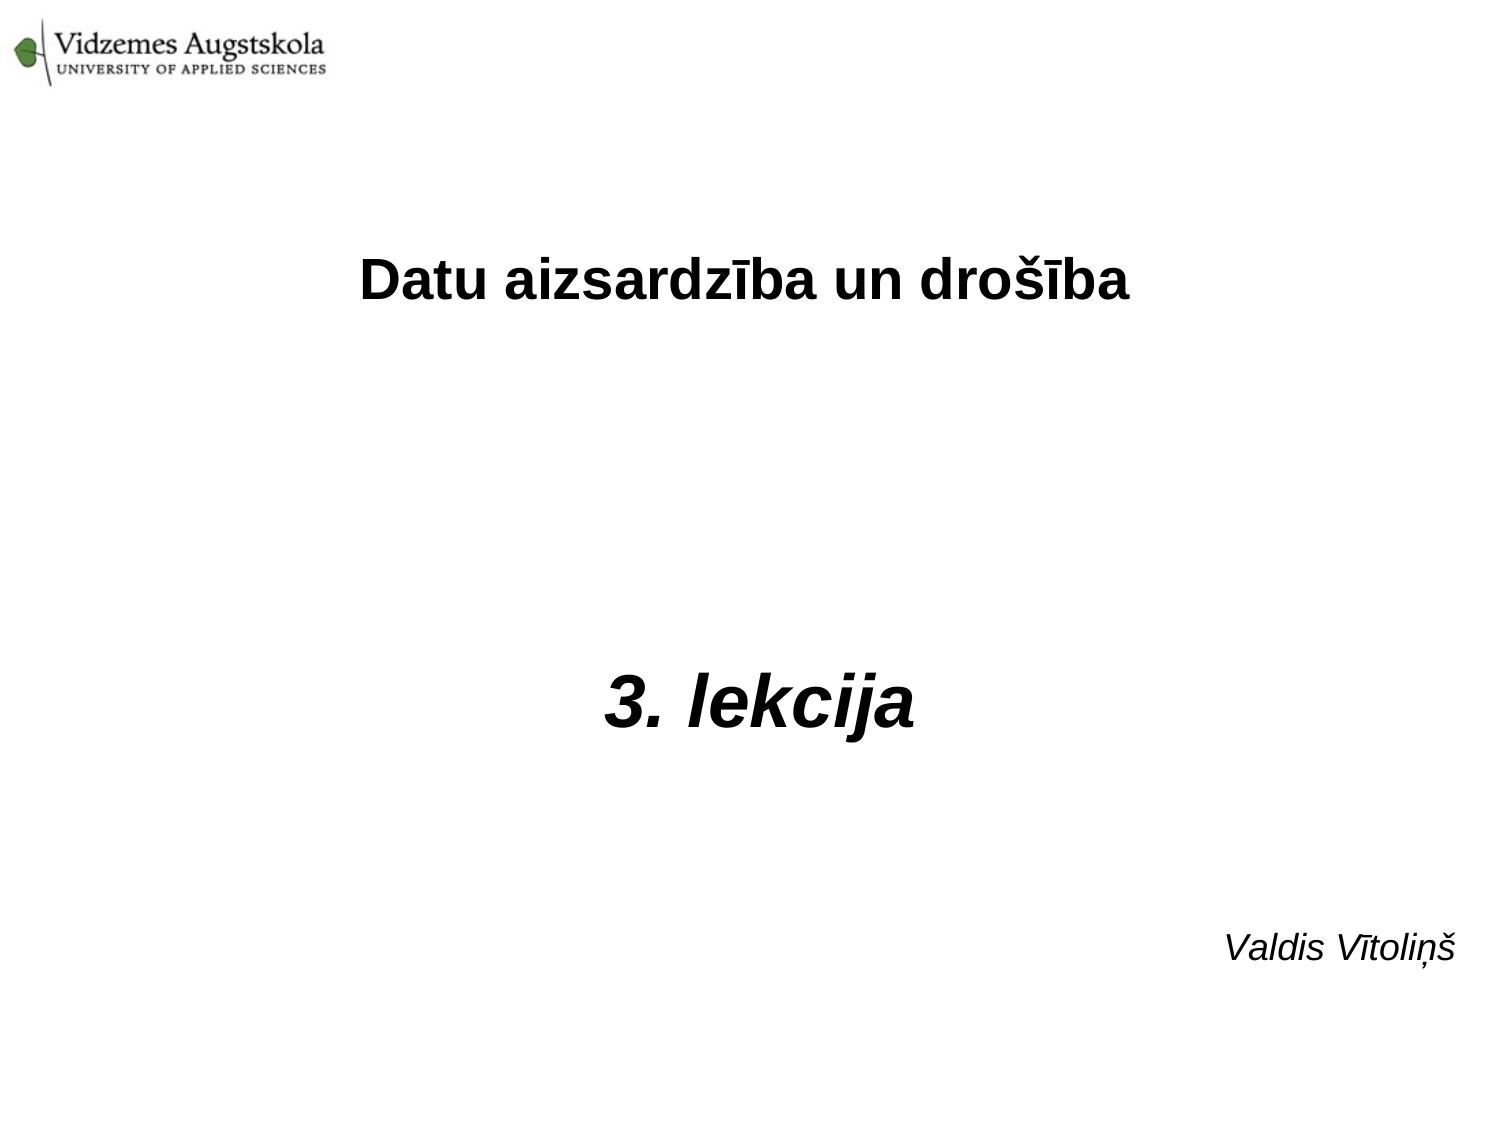

# Datu aizsardzība un drošība
3. lekcija
Valdis Vītoliņš